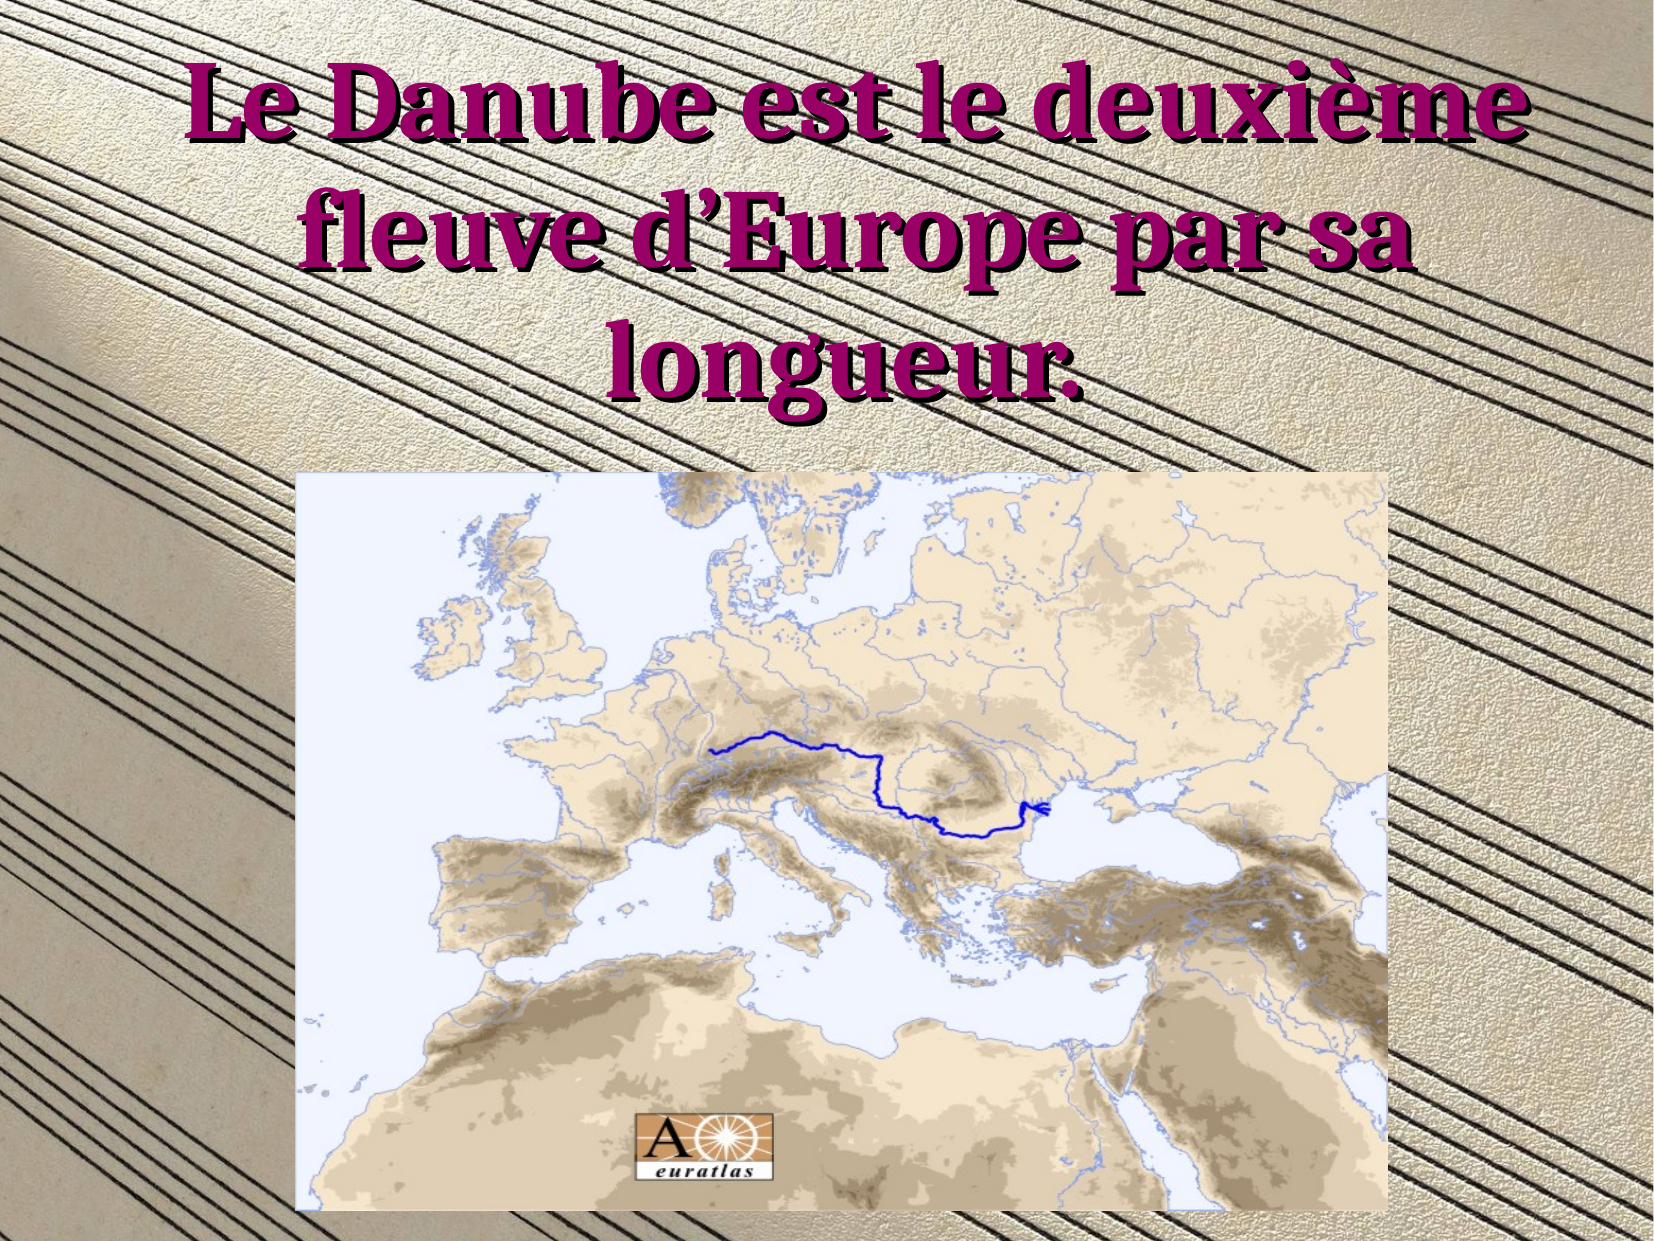

Le Danube est le deuxième fleuve d’Europe par sa longueur.